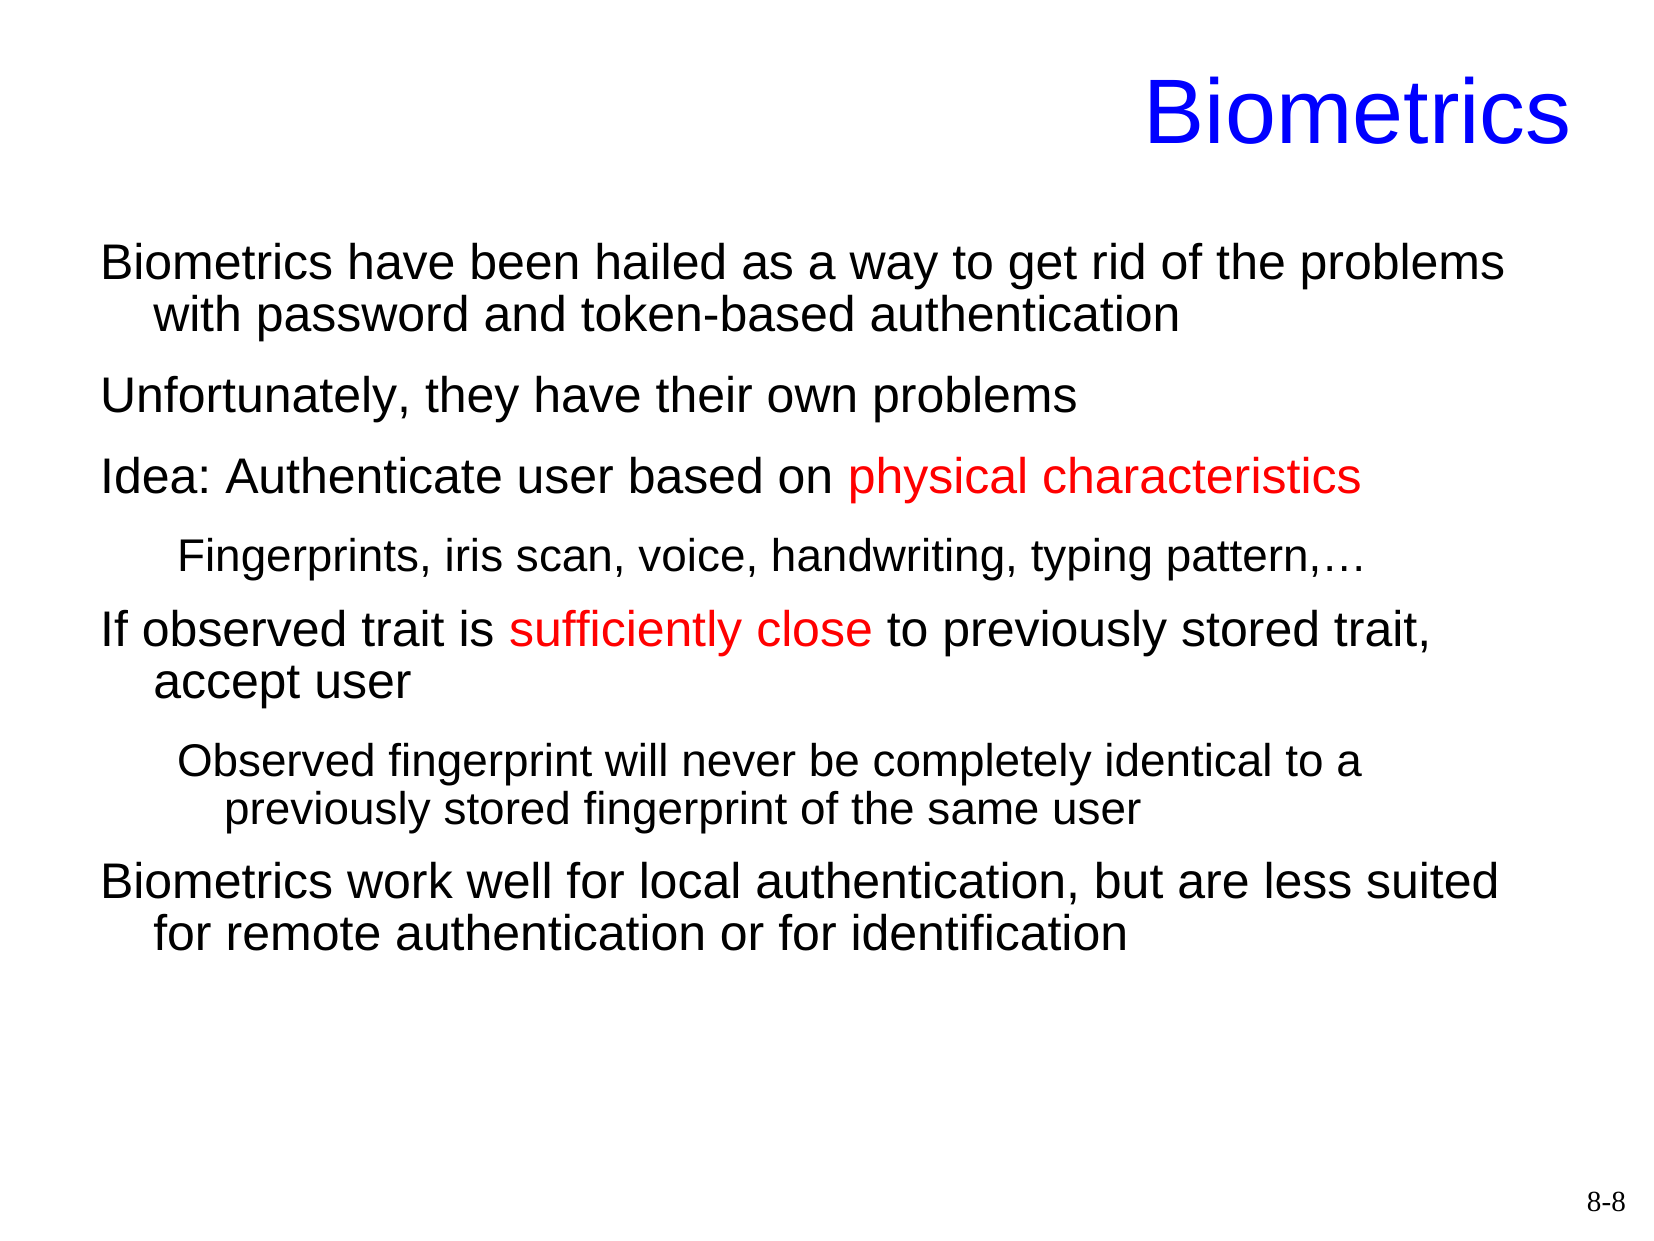

# Biometrics
Biometrics have been hailed as a way to get rid of the problems with password and token-based authentication
Unfortunately, they have their own problems
Idea: Authenticate user based on physical characteristics
Fingerprints, iris scan, voice, handwriting, typing pattern,…
If observed trait is sufficiently close to previously stored trait, accept user
Observed fingerprint will never be completely identical to a previously stored fingerprint of the same user
Biometrics work well for local authentication, but are less suited for remote authentication or for identification